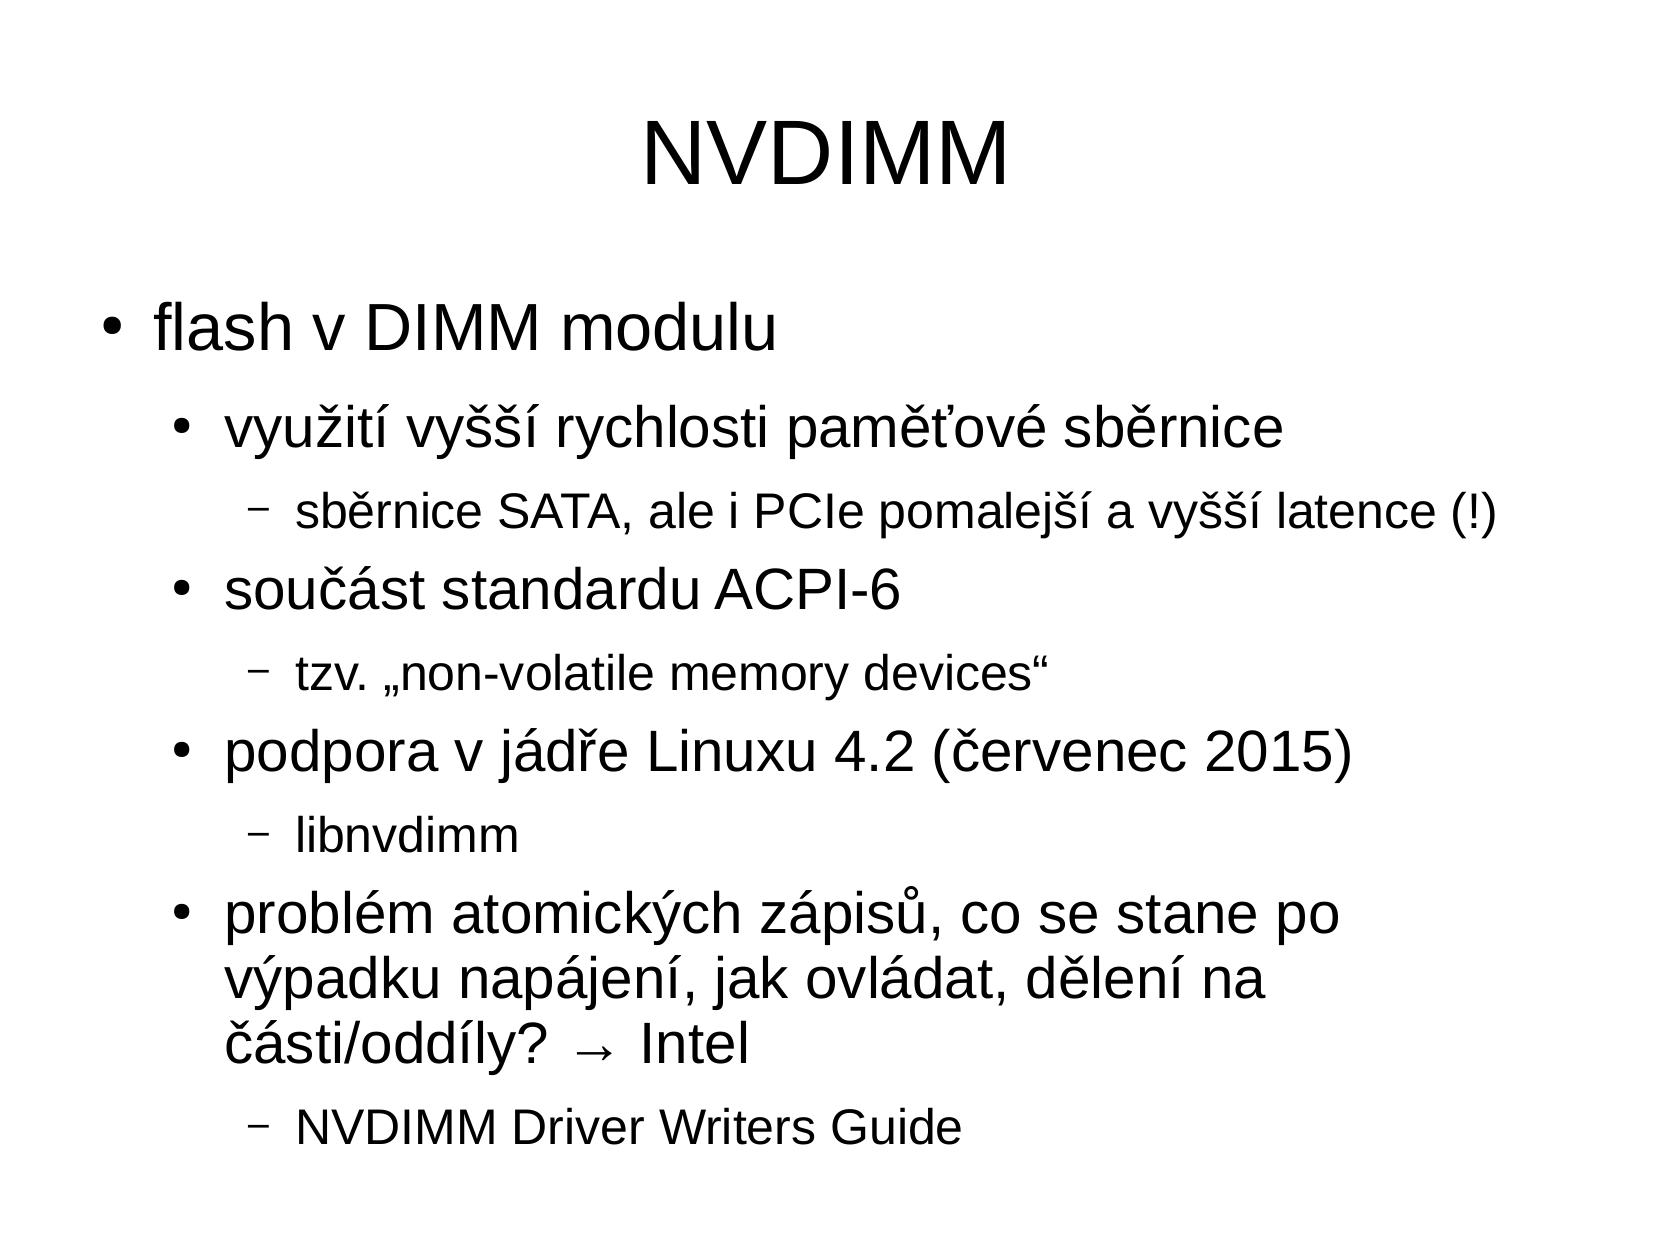

# NVDIMM
flash v DIMM modulu
využití vyšší rychlosti paměťové sběrnice
sběrnice SATA, ale i PCIe pomalejší a vyšší latence (!)
součást standardu ACPI-6
tzv. „non-volatile memory devices“
podpora v jádře Linuxu 4.2 (červenec 2015)
libnvdimm
problém atomických zápisů, co se stane po výpadku napájení, jak ovládat, dělení na části/oddíly? → Intel
NVDIMM Driver Writers Guide